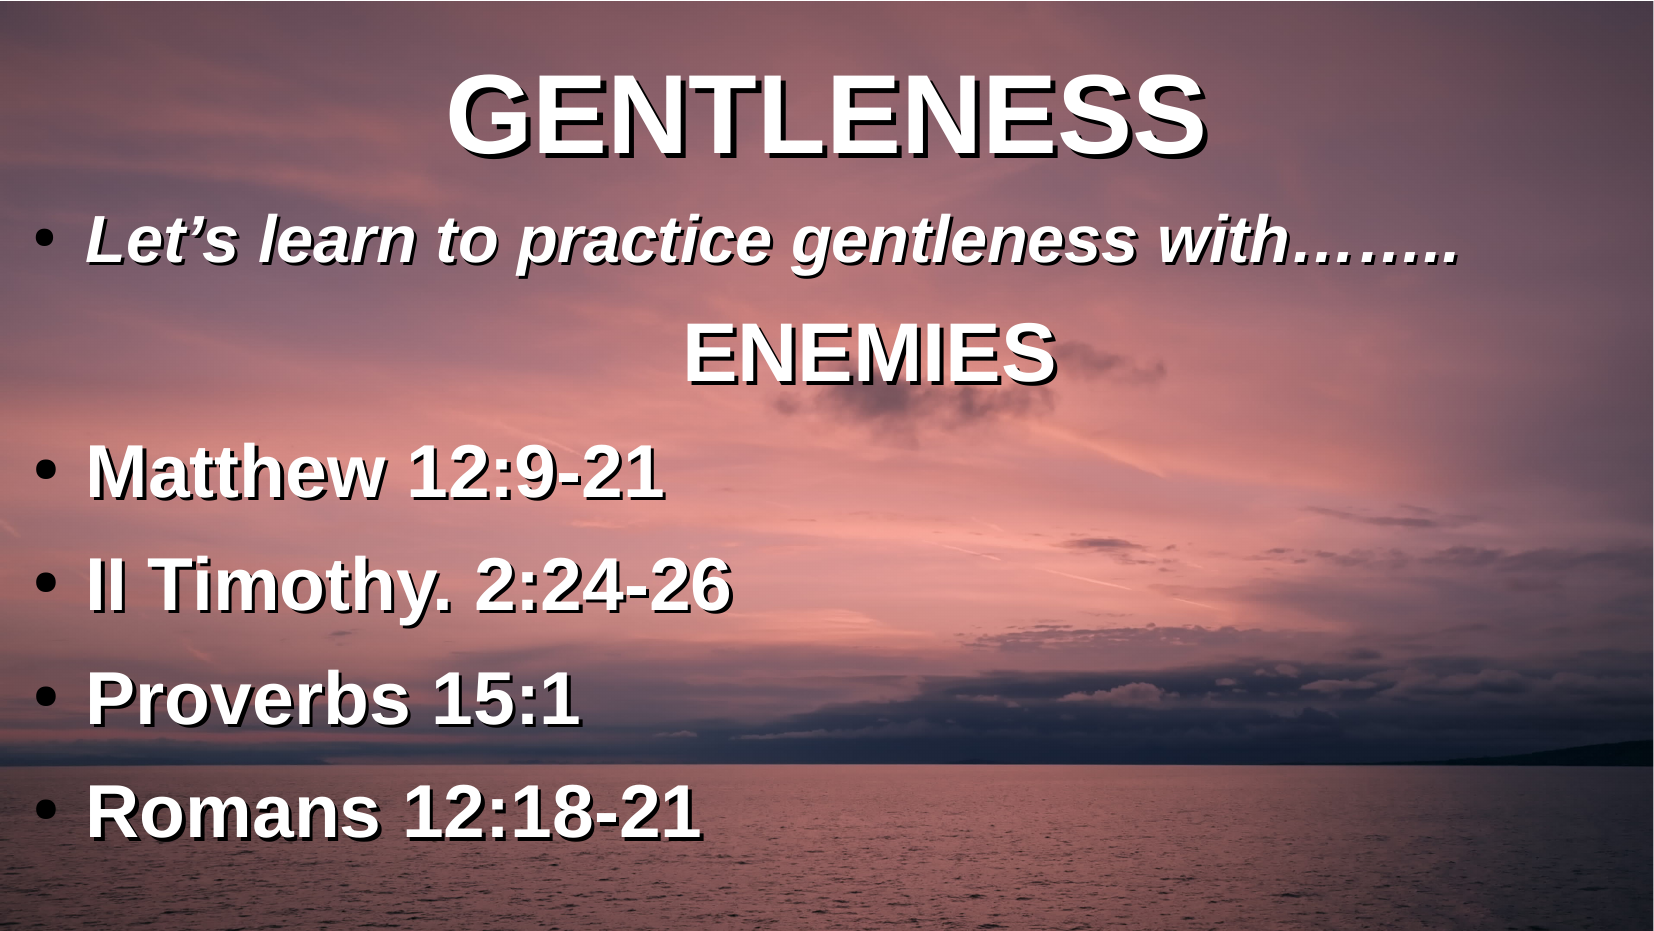

# GENTLENESS
Let’s learn to practice gentleness with……..
ENEMIES
Matthew 12:9-21
II Timothy. 2:24-26
Proverbs 15:1
Romans 12:18-21